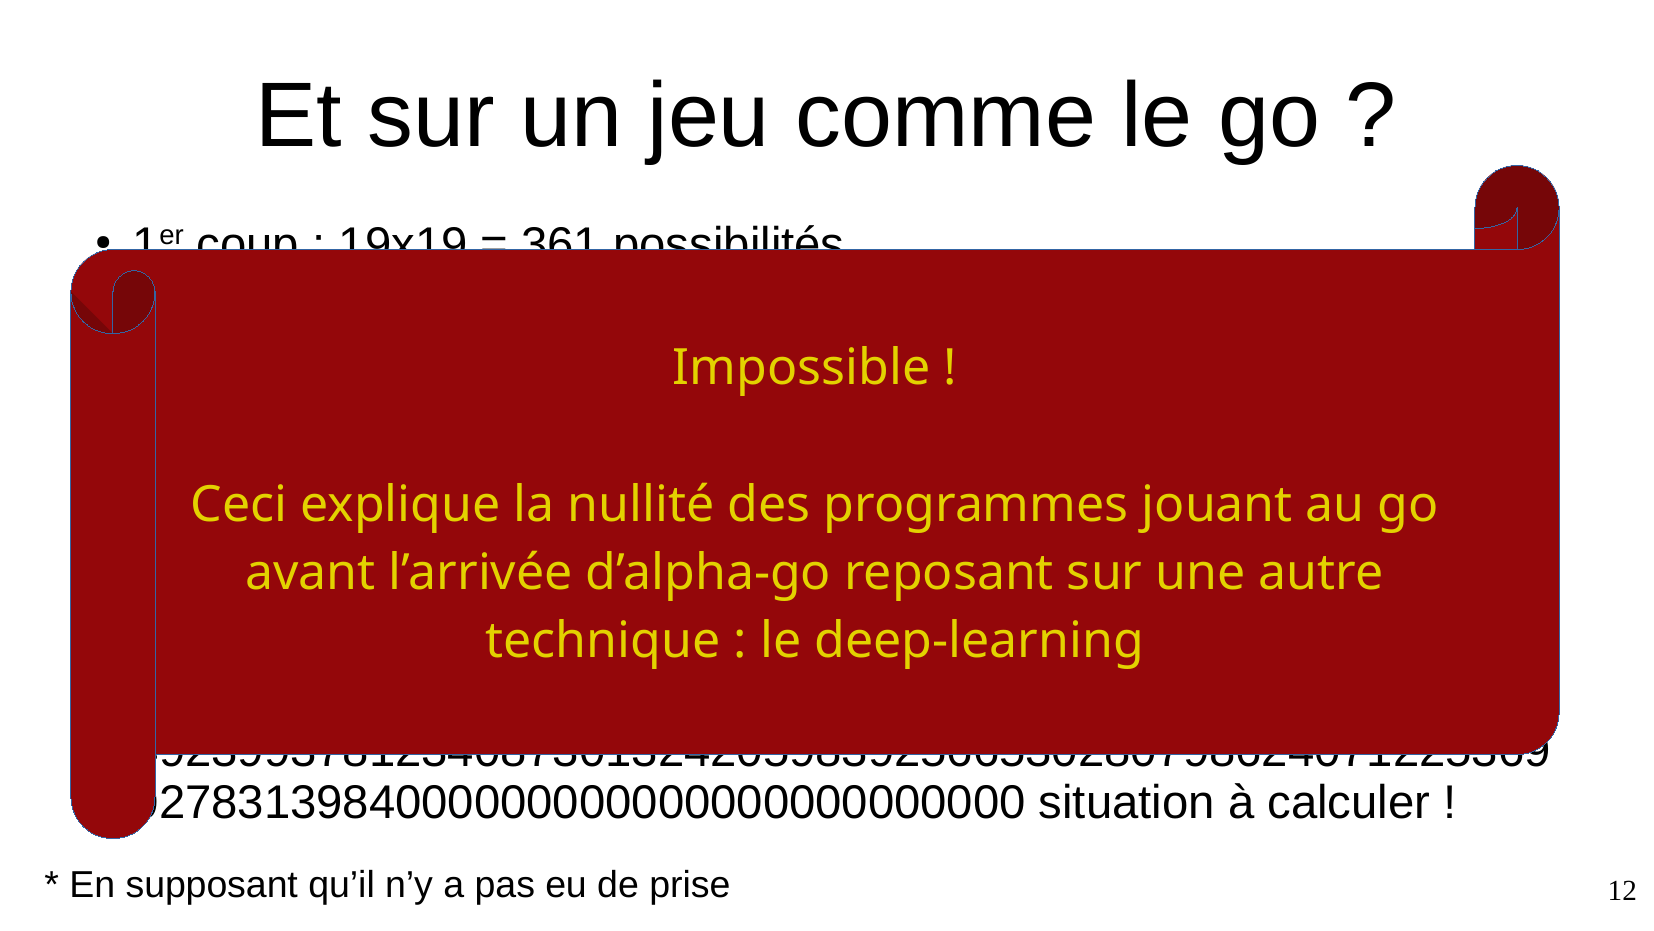

# Et sur un jeu comme le go ?
Impossible !
Ceci explique la nullité des programmes jouant au go avant l’arrivée d’alpha-go reposant sur une autre technique : le deep-learning
1er coup : 19x19 = 361 possibilités
2ème coup : 19x19-1 = 360 possibilités
3ème coup : 19x19 – 2 = 359 possibilités
…
=> Si une partie se joue en 100 coups* : 1438381930577726805287825103464875103959051067281390788873617045574927177099449912306370345716765944146665671033721067165120697664692968263027561999384312106141404923993781234087301324205983925665302807986240712253690278313984000000000000000000000000 situation à calculer !
* En supposant qu’il n’y a pas eu de prise
12